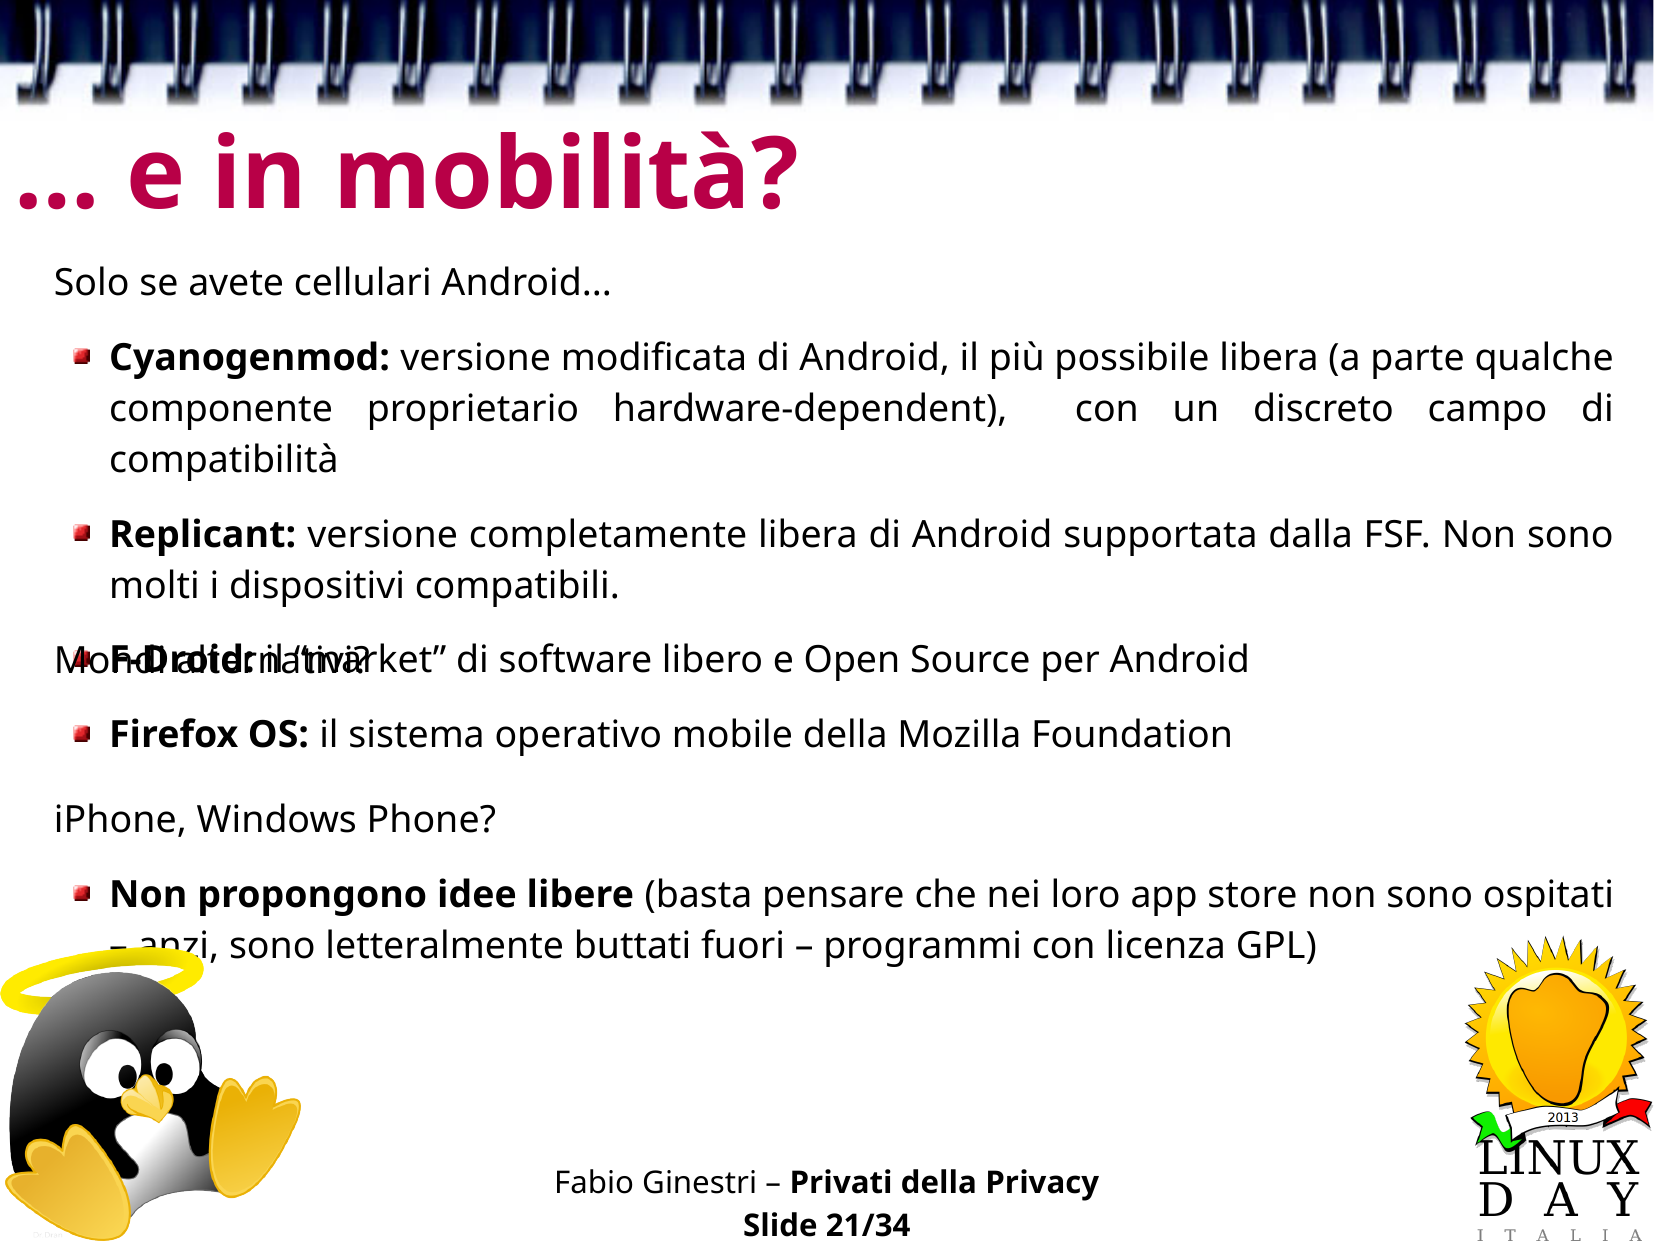

… e in mobilità?
Solo se avete cellulari Android...
Cyanogenmod: versione modificata di Android, il più possibile libera (a parte qualche componente proprietario hardware-dependent), con un discreto campo di compatibilità
Replicant: versione completamente libera di Android supportata dalla FSF. Non sono molti i dispositivi compatibili.
F-Droid: il “market” di software libero e Open Source per Android
Mondi alternativi?
Firefox OS: il sistema operativo mobile della Mozilla Foundation
iPhone, Windows Phone?
Non propongono idee libere (basta pensare che nei loro app store non sono ospitati – anzi, sono letteralmente buttati fuori – programmi con licenza GPL)
Fabio Ginestri – Privati della Privacy
Slide /34